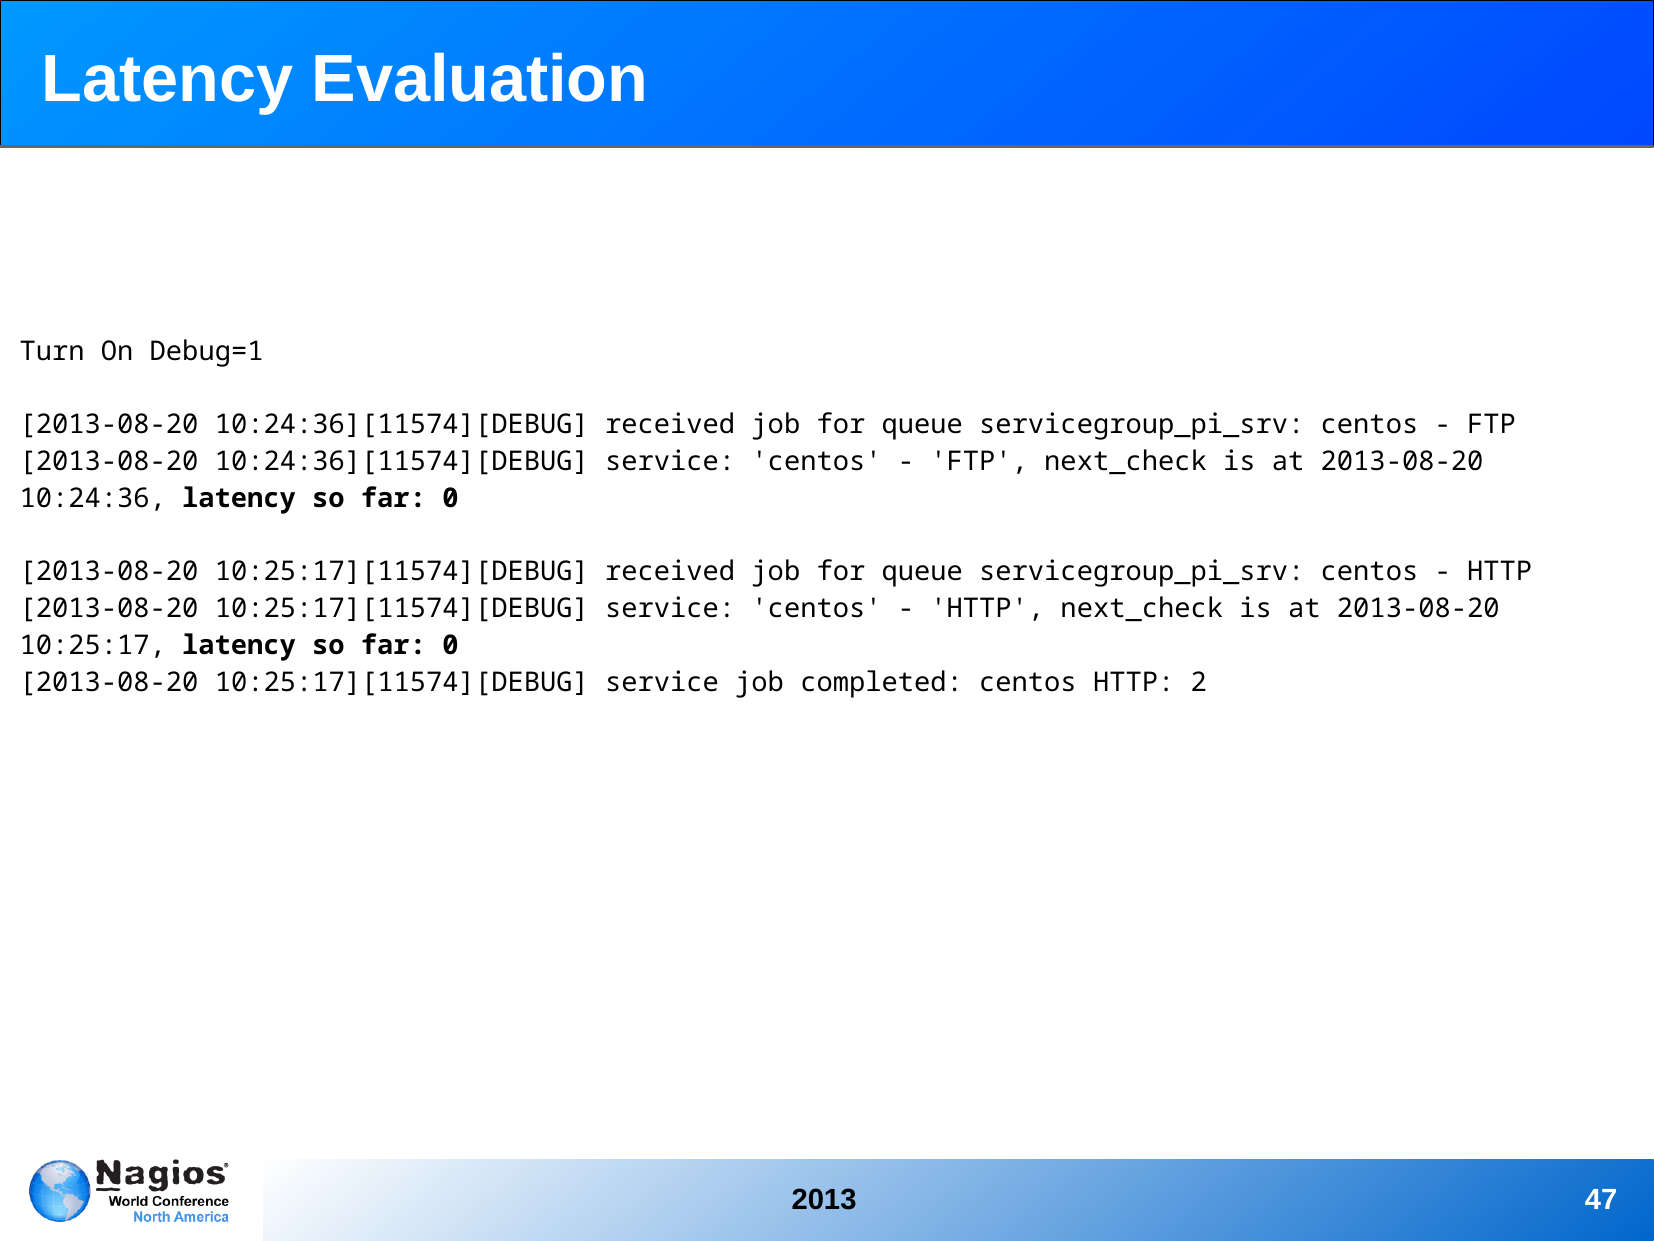

# Latency Evaluation
Turn On Debug=1
[2013-08-20 10:24:36][11574][DEBUG] received job for queue servicegroup_pi_srv: centos - FTP
[2013-08-20 10:24:36][11574][DEBUG] service: 'centos' - 'FTP', next_check is at 2013-08-20 10:24:36, latency so far: 0
[2013-08-20 10:25:17][11574][DEBUG] received job for queue servicegroup_pi_srv: centos - HTTP
[2013-08-20 10:25:17][11574][DEBUG] service: 'centos' - 'HTTP', next_check is at 2013-08-20 10:25:17, latency so far: 0
[2013-08-20 10:25:17][11574][DEBUG] service job completed: centos HTTP: 2
2011
47